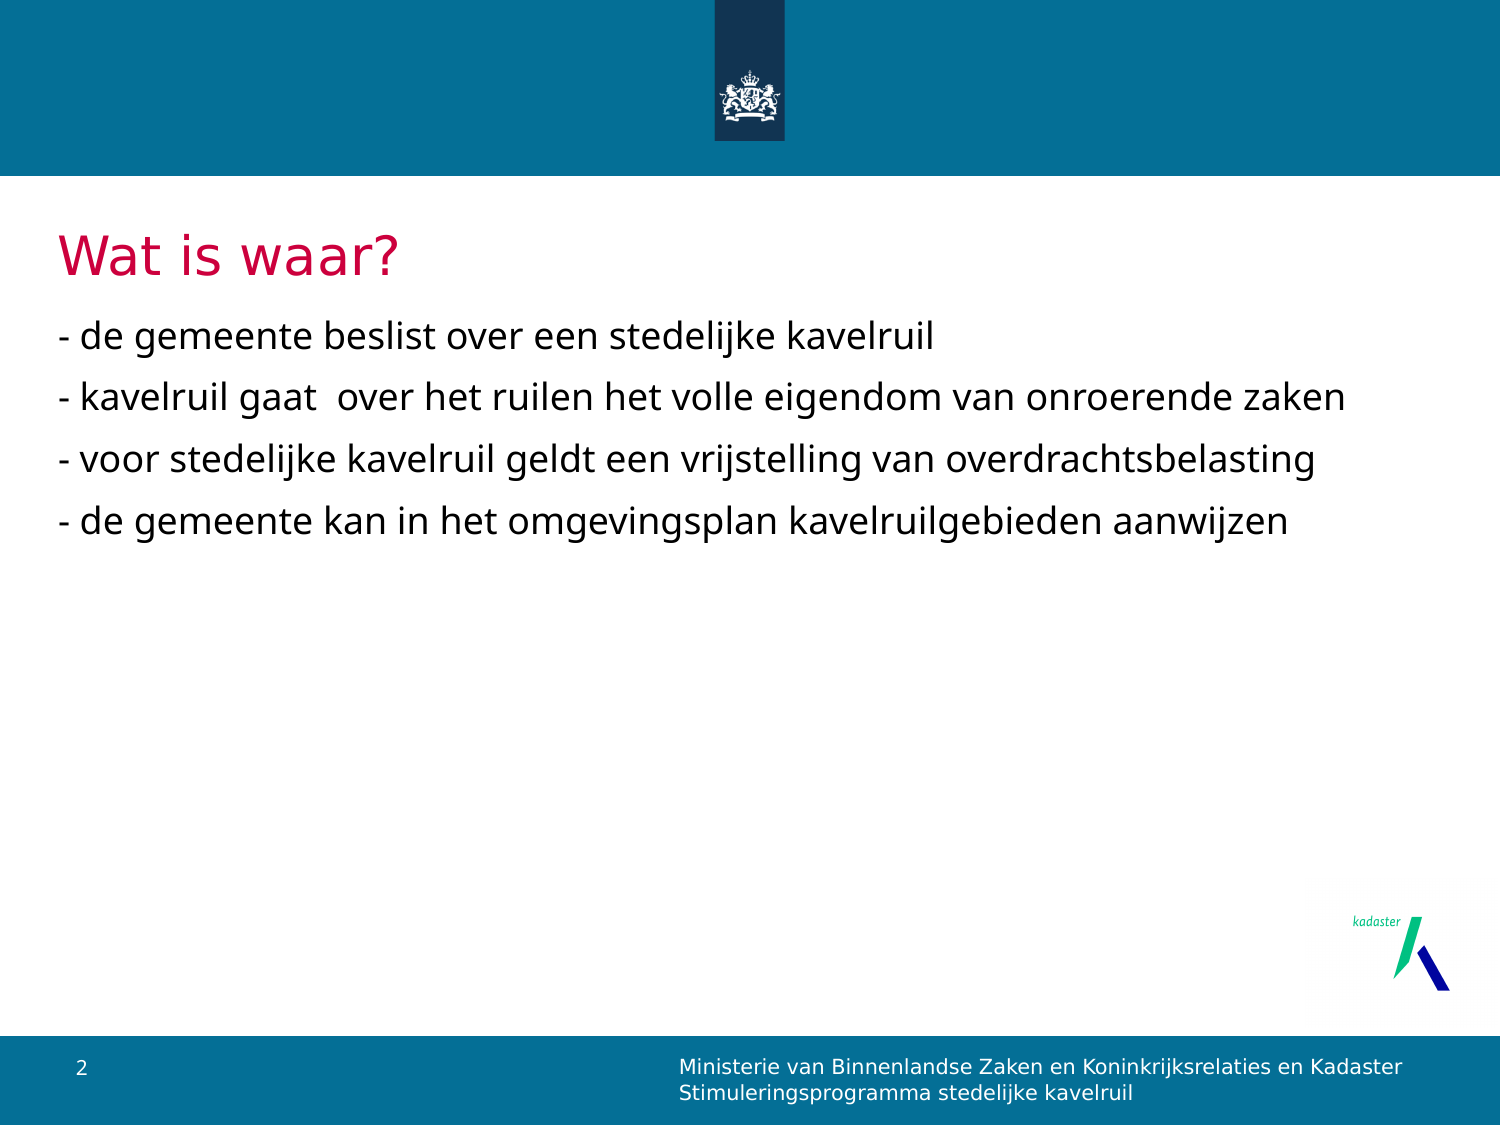

# Wat is waar?
- de gemeente beslist over een stedelijke kavelruil
- kavelruil gaat over het ruilen het volle eigendom van onroerende zaken
- voor stedelijke kavelruil geldt een vrijstelling van overdrachtsbelasting
- de gemeente kan in het omgevingsplan kavelruilgebieden aanwijzen
Ministerie van Binnenlandse Zaken en Koninkrijksrelaties en Kadaster
Stimuleringsprogramma stedelijke kavelruil